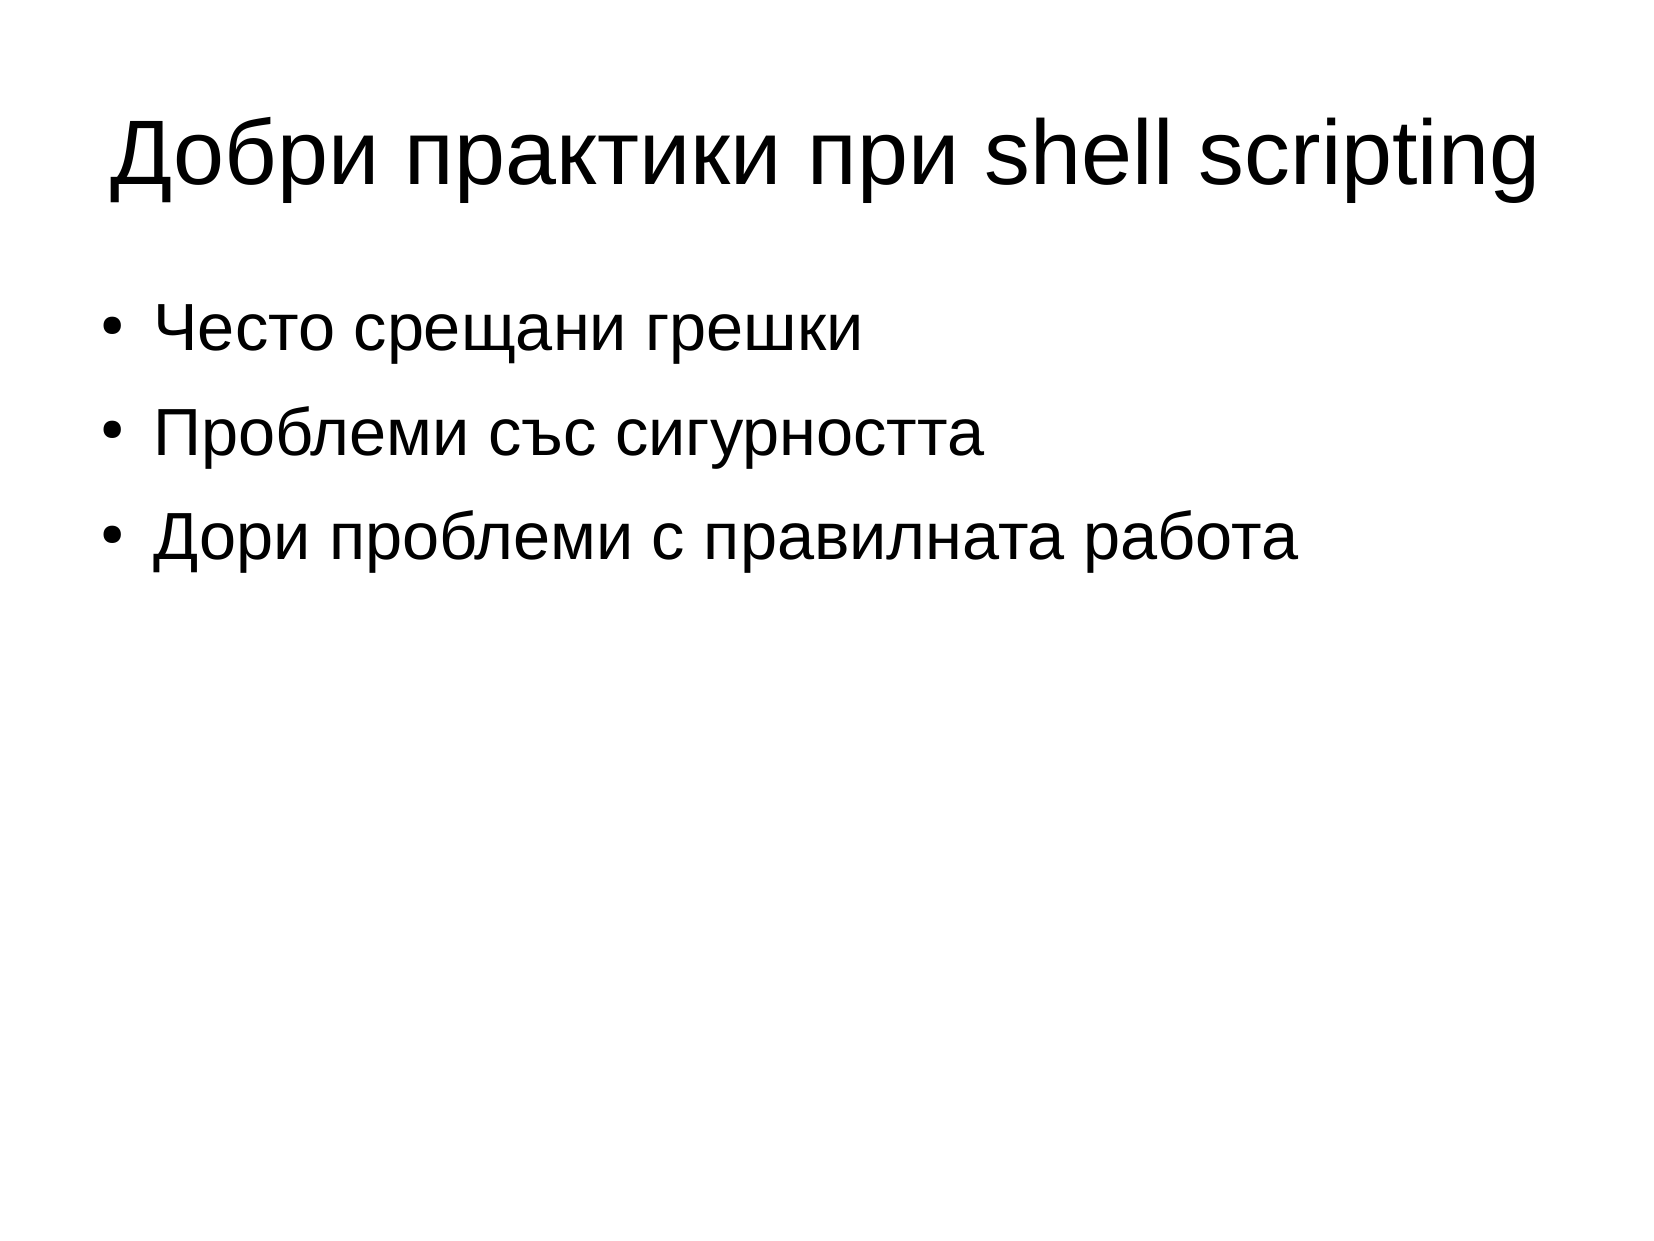

# Добри практики при shell scripting
Често срещани грешки
Проблеми със сигурността
Дори проблеми с правилната работа